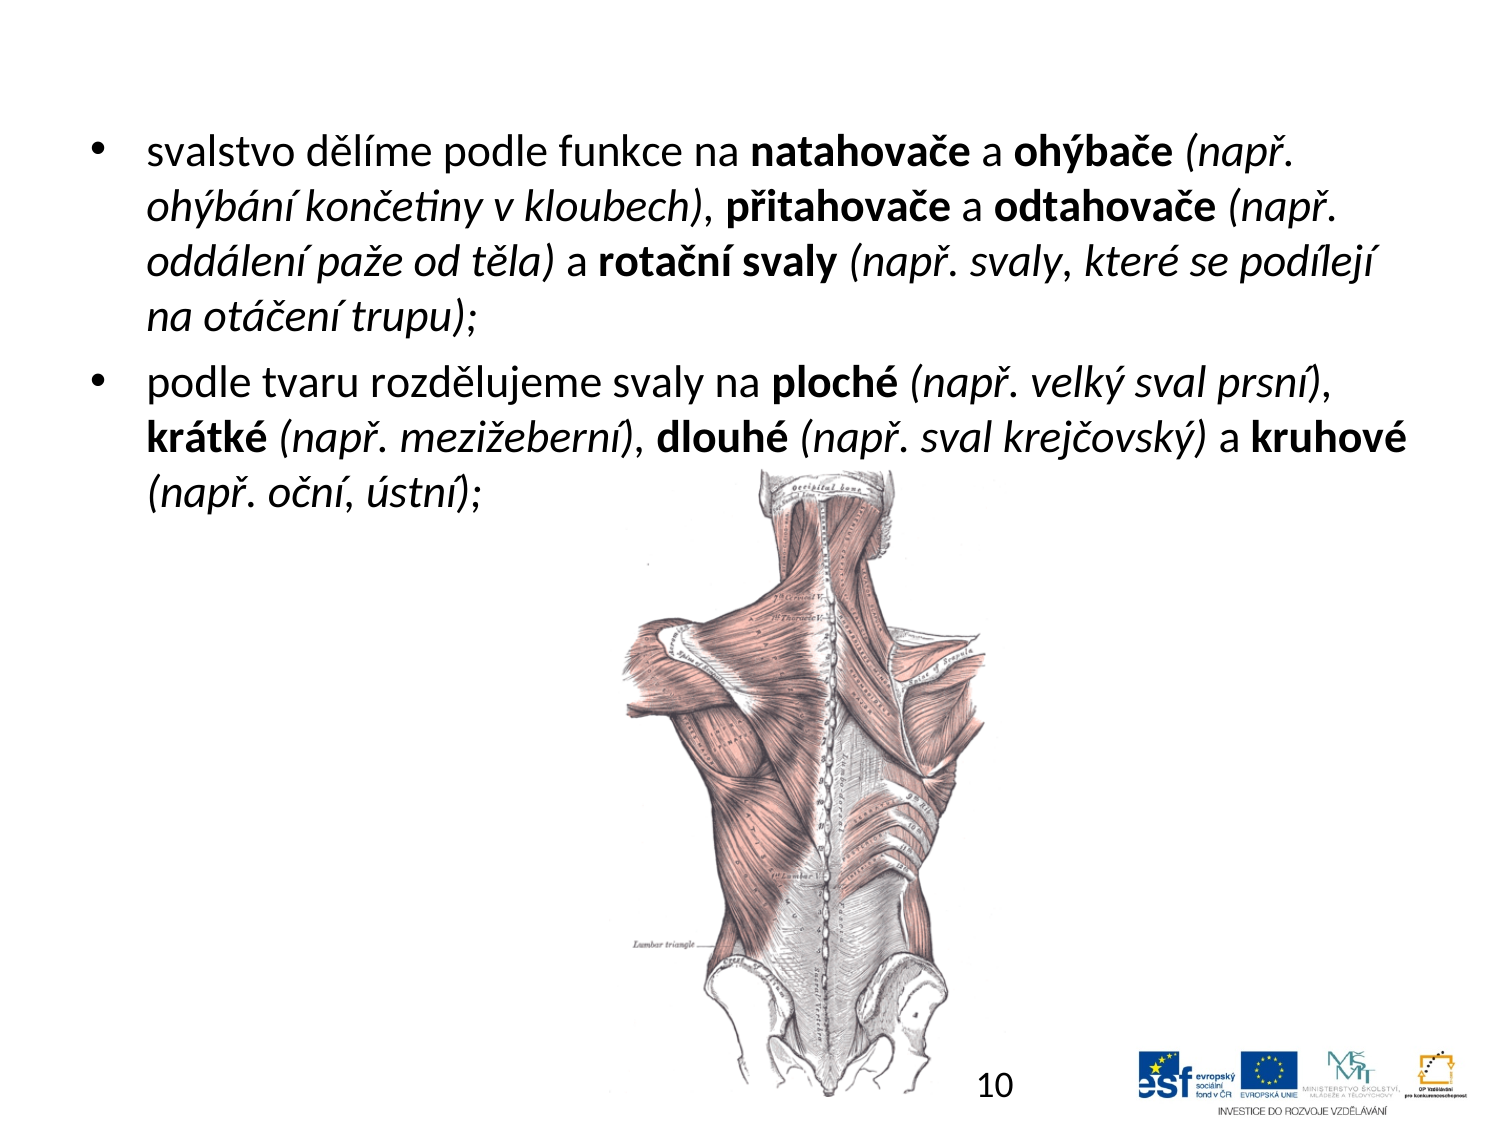

# svalstvo dělíme podle funkce na natahovače a ohýbače (např. ohýbání končetiny v kloubech), přitahovače a odtahovače (např. oddálení paže od těla) a rotační svaly (např. svaly, které se podílejí na otáčení trupu);
podle tvaru rozdělujeme svaly na ploché (např. velký sval prsní), krátké (např. mezižeberní), dlouhé (např. sval krejčovský) a kruhové (např. oční, ústní);
10